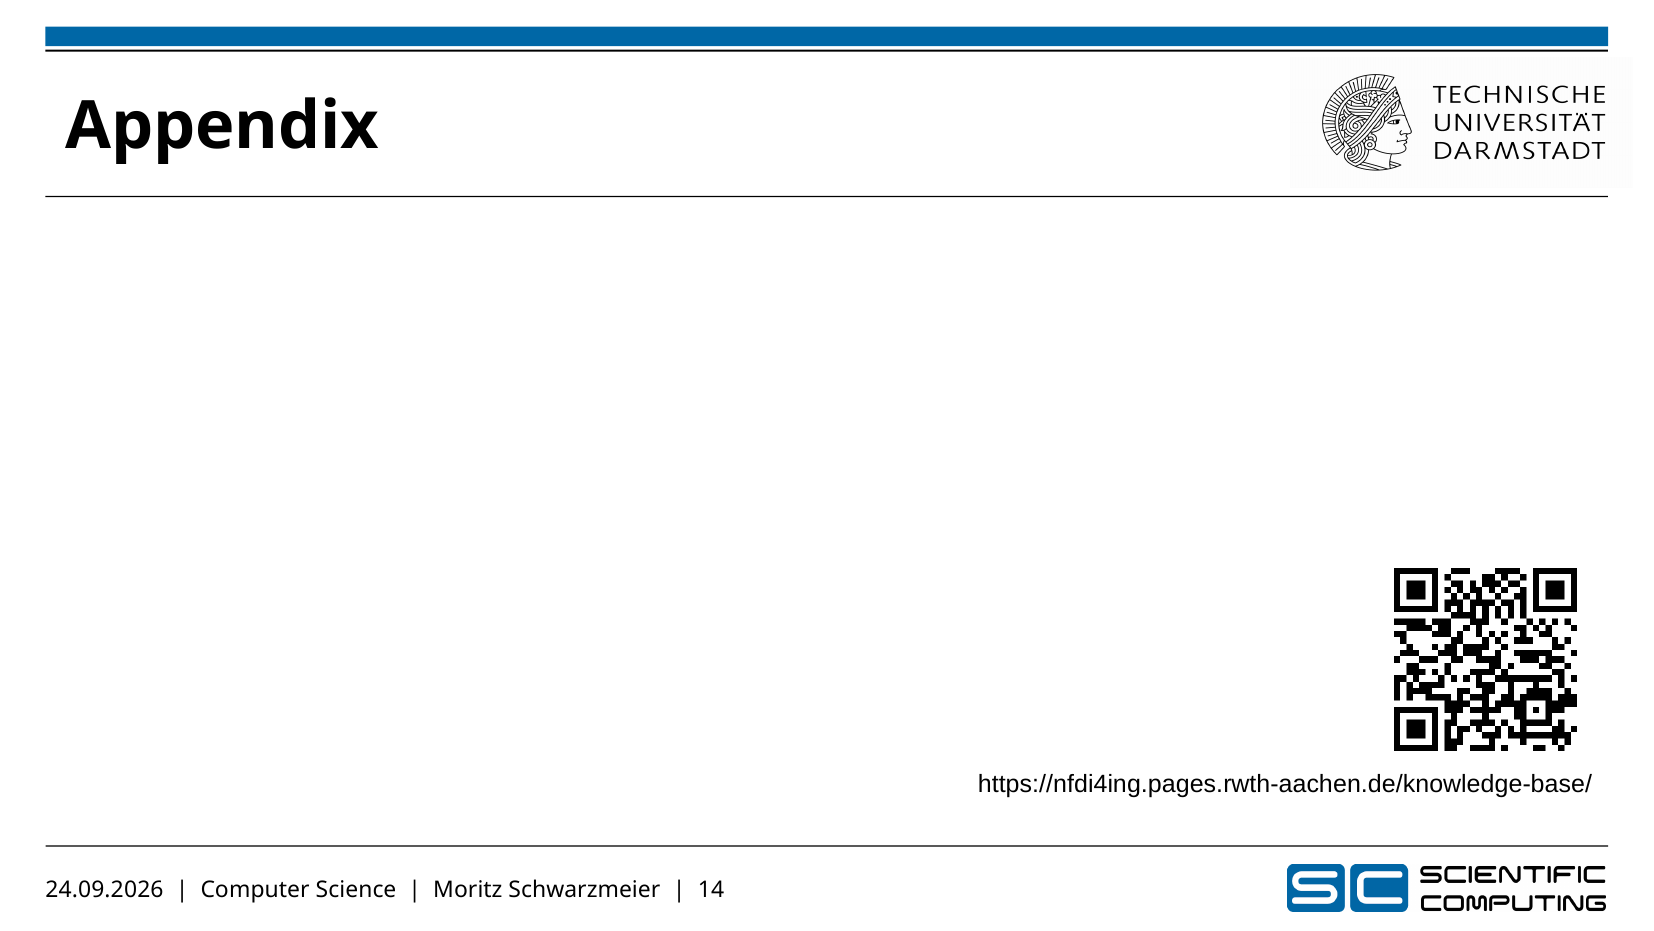

# Appendix
https://nfdi4ing.pages.rwth-aachen.de/knowledge-base/
Computer Science | Moritz Schwarzmeier